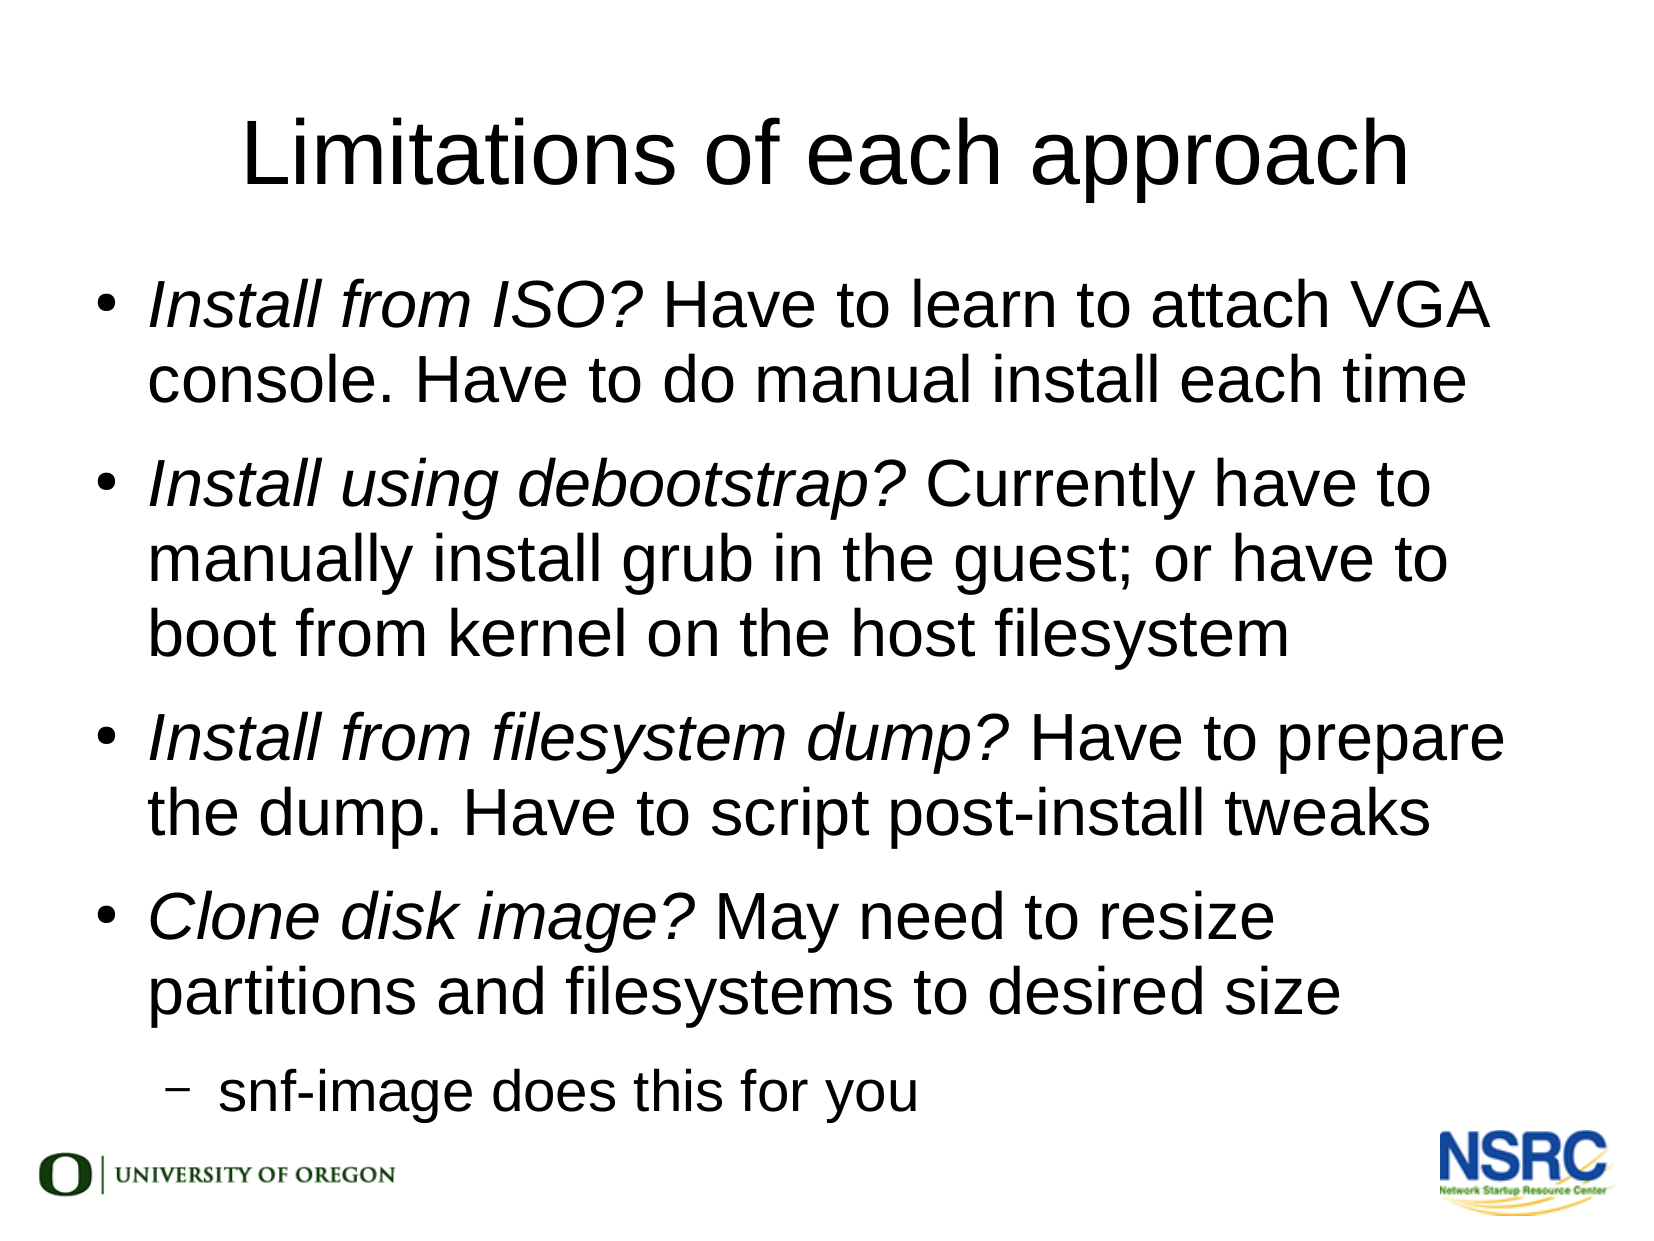

# Limitations of each approach
Install from ISO? Have to learn to attach VGA console. Have to do manual install each time
Install using debootstrap? Currently have to manually install grub in the guest; or have to boot from kernel on the host filesystem
Install from filesystem dump? Have to prepare the dump. Have to script post-install tweaks
Clone disk image? May need to resize partitions and filesystems to desired size
snf-image does this for you